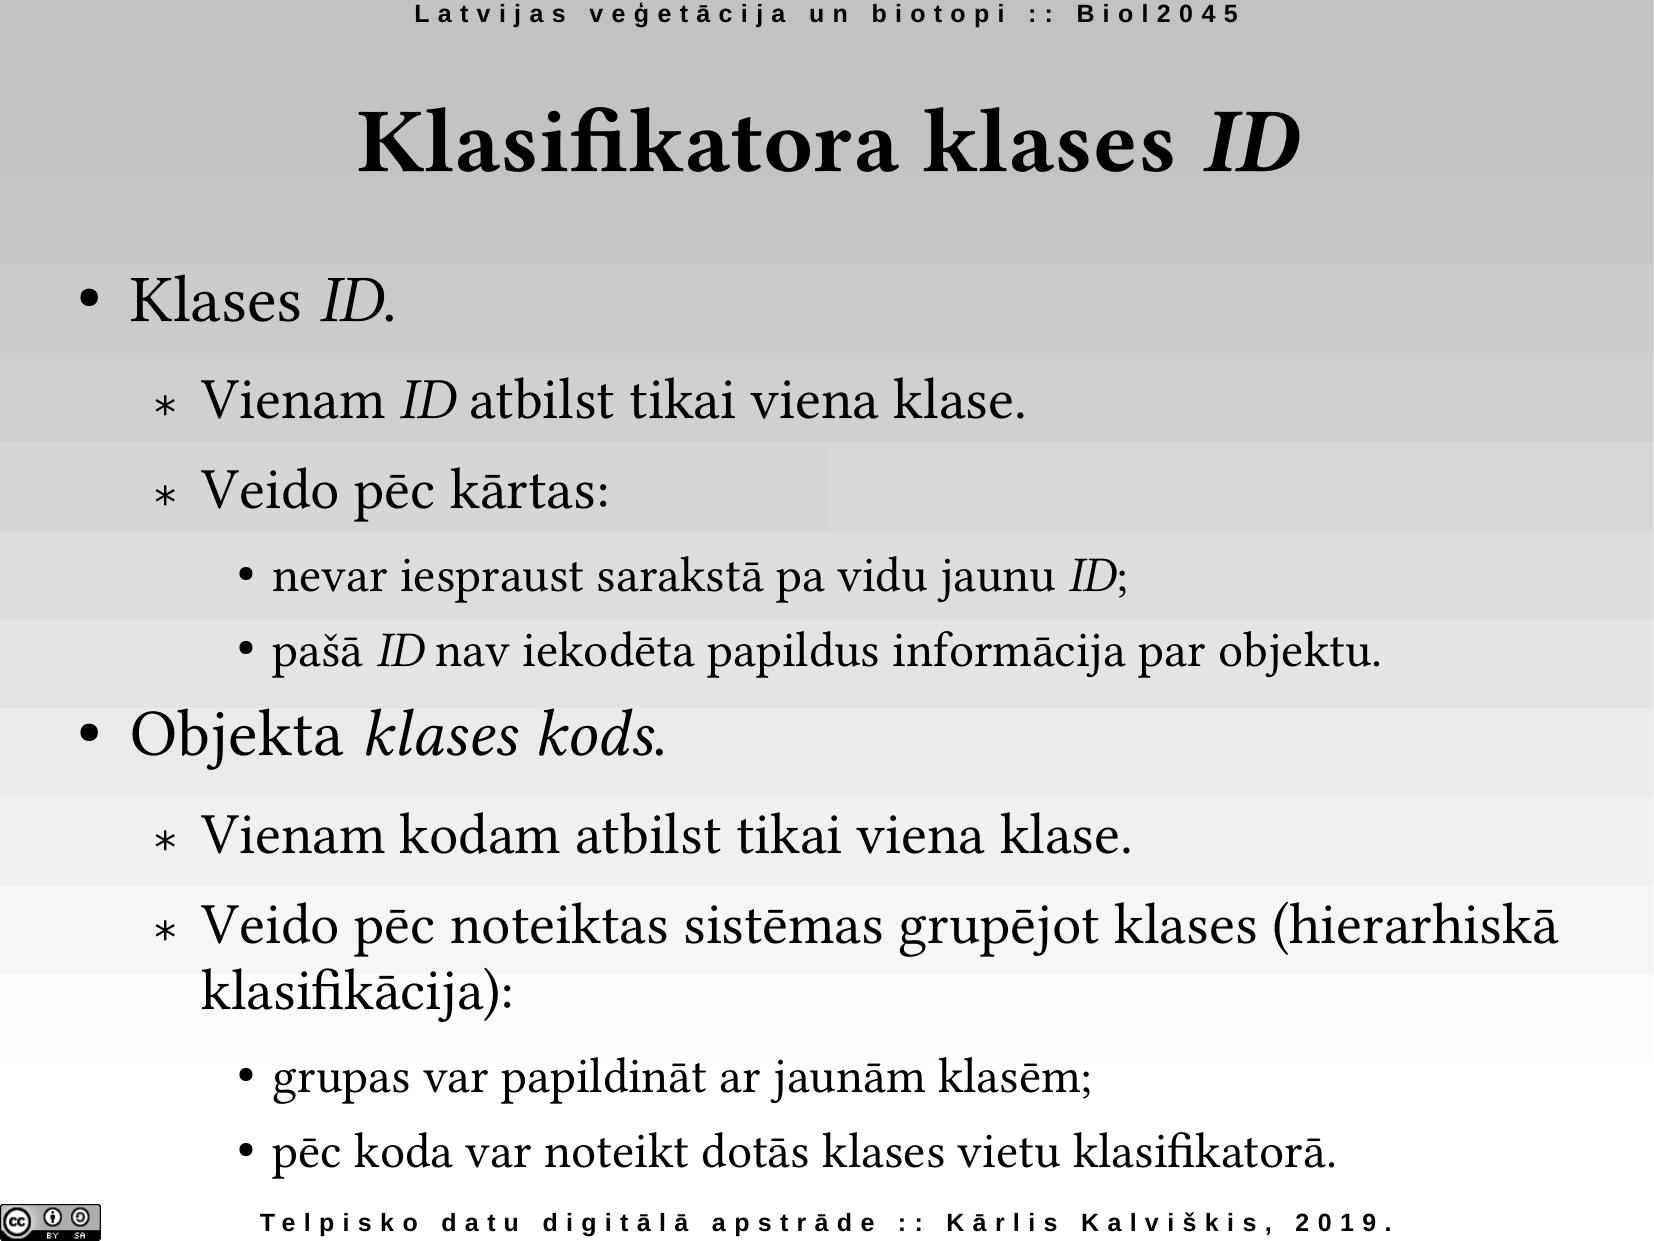

# Klasifikatora klases ID
Klases ID.
Vienam ID atbilst tikai viena klase.
Veido pēc kārtas:
nevar iespraust sarakstā pa vidu jaunu ID;
pašā ID nav iekodēta papildus informācija par objektu.
Objekta klases kods.
Vienam kodam atbilst tikai viena klase.
Veido pēc noteiktas sistēmas grupējot klases (hierarhiskā klasifikācija):
grupas var papildināt ar jaunām klasēm;
pēc koda var noteikt dotās klases vietu klasifikatorā.